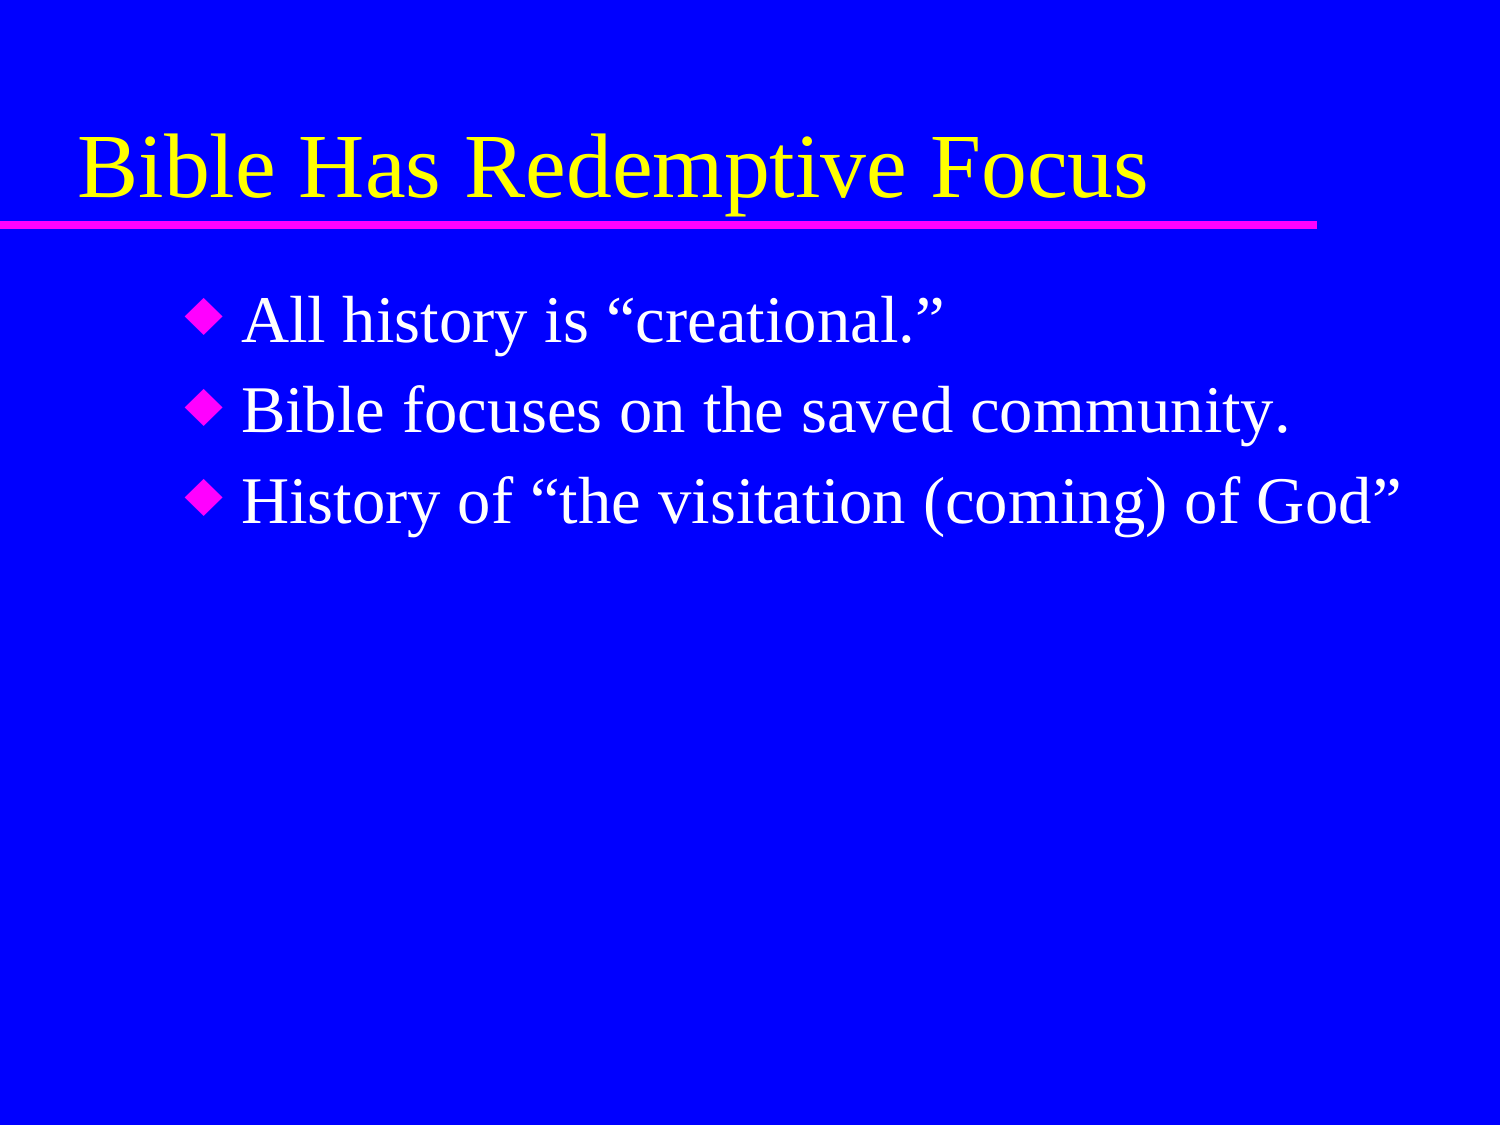

# Bible Has Redemptive Focus
All history is “creational.”
Bible focuses on the saved community.
History of “the visitation (coming) of God”